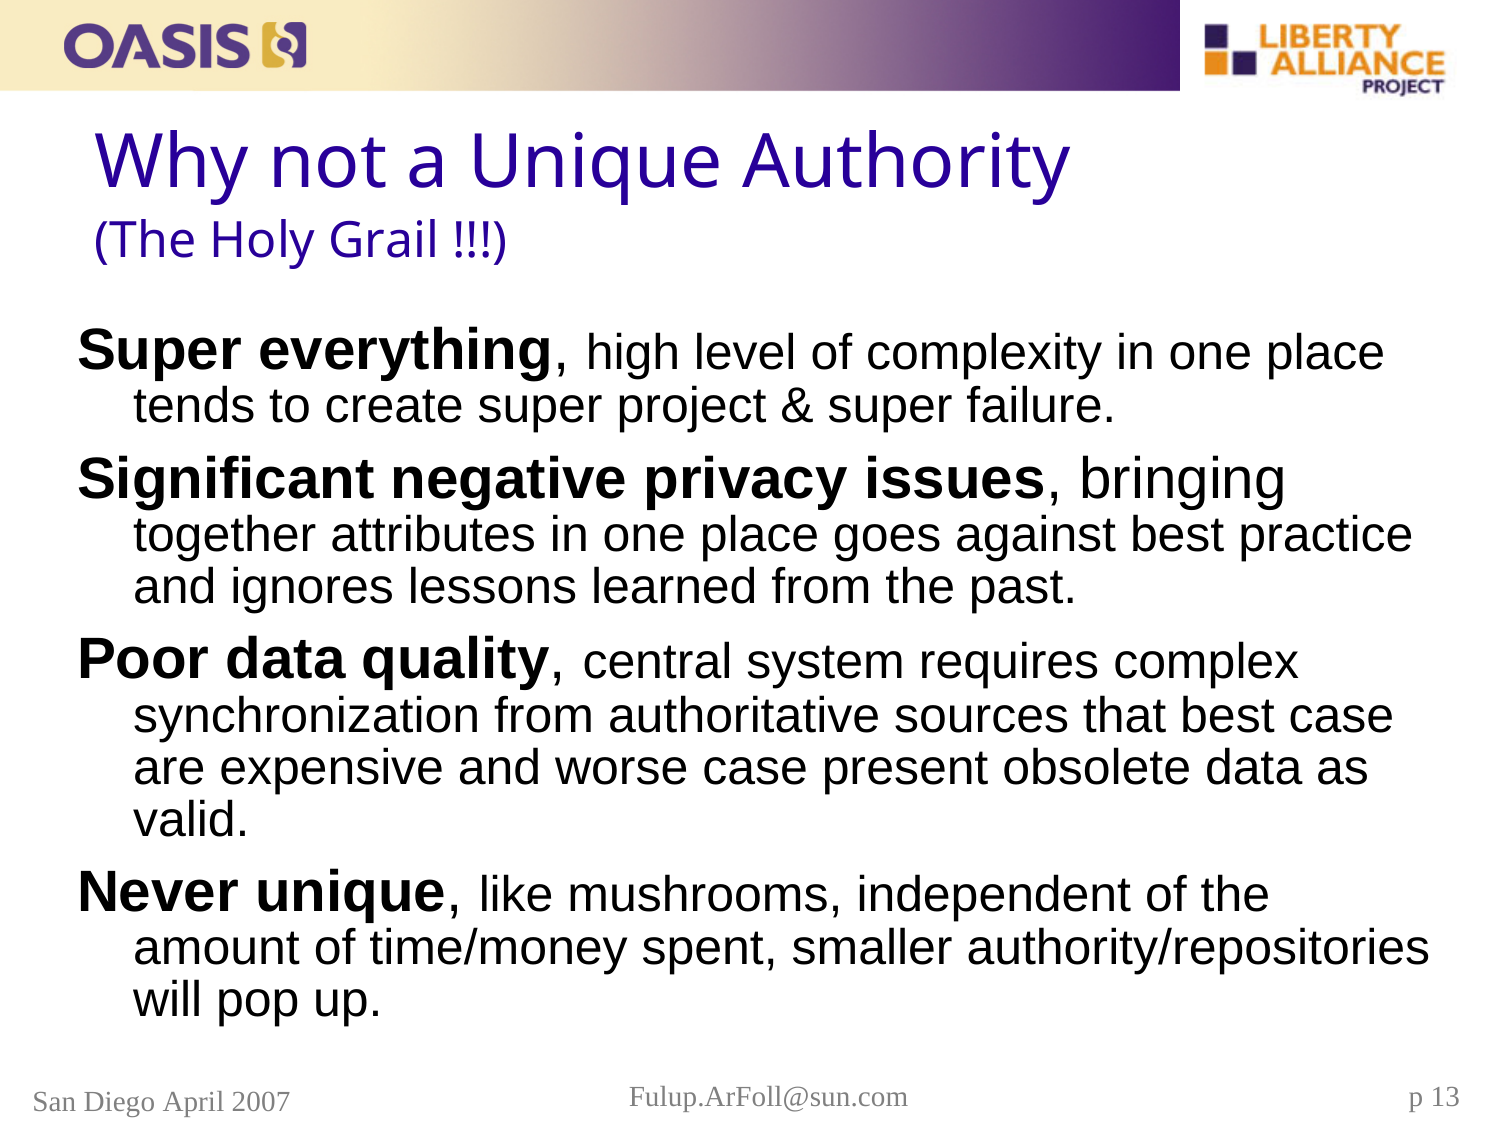

# Why not a Unique Authority (The Holy Grail !!!)
Super everything, high level of complexity in one place tends to create super project & super failure.
Significant negative privacy issues, bringing together attributes in one place goes against best practice and ignores lessons learned from the past.
Poor data quality, central system requires complex synchronization from authoritative sources that best case are expensive and worse case present obsolete data as valid.
Never unique, like mushrooms, independent of the amount of time/money spent, smaller authority/repositories will pop up.